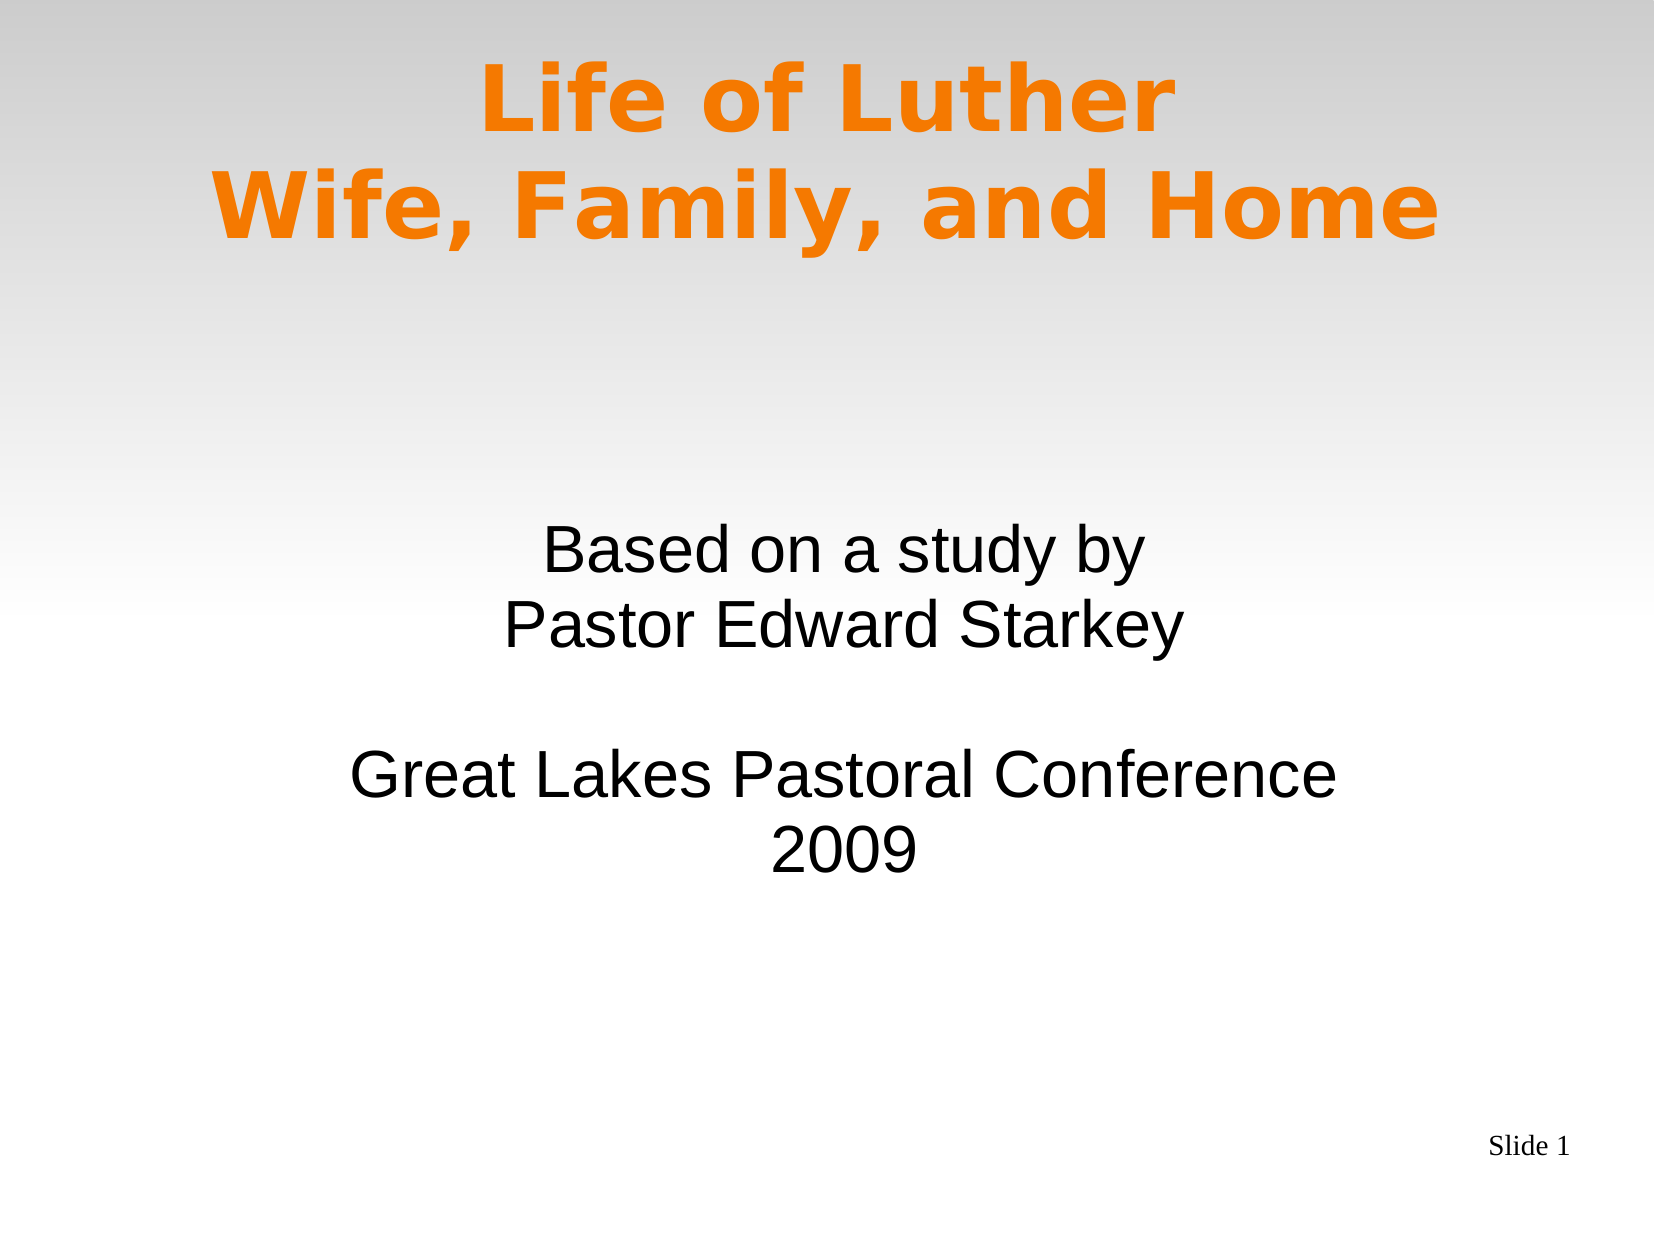

# Life of Luther Wife, Family, and Home
Based on a study by
Pastor Edward Starkey
Great Lakes Pastoral Conference
2009
1